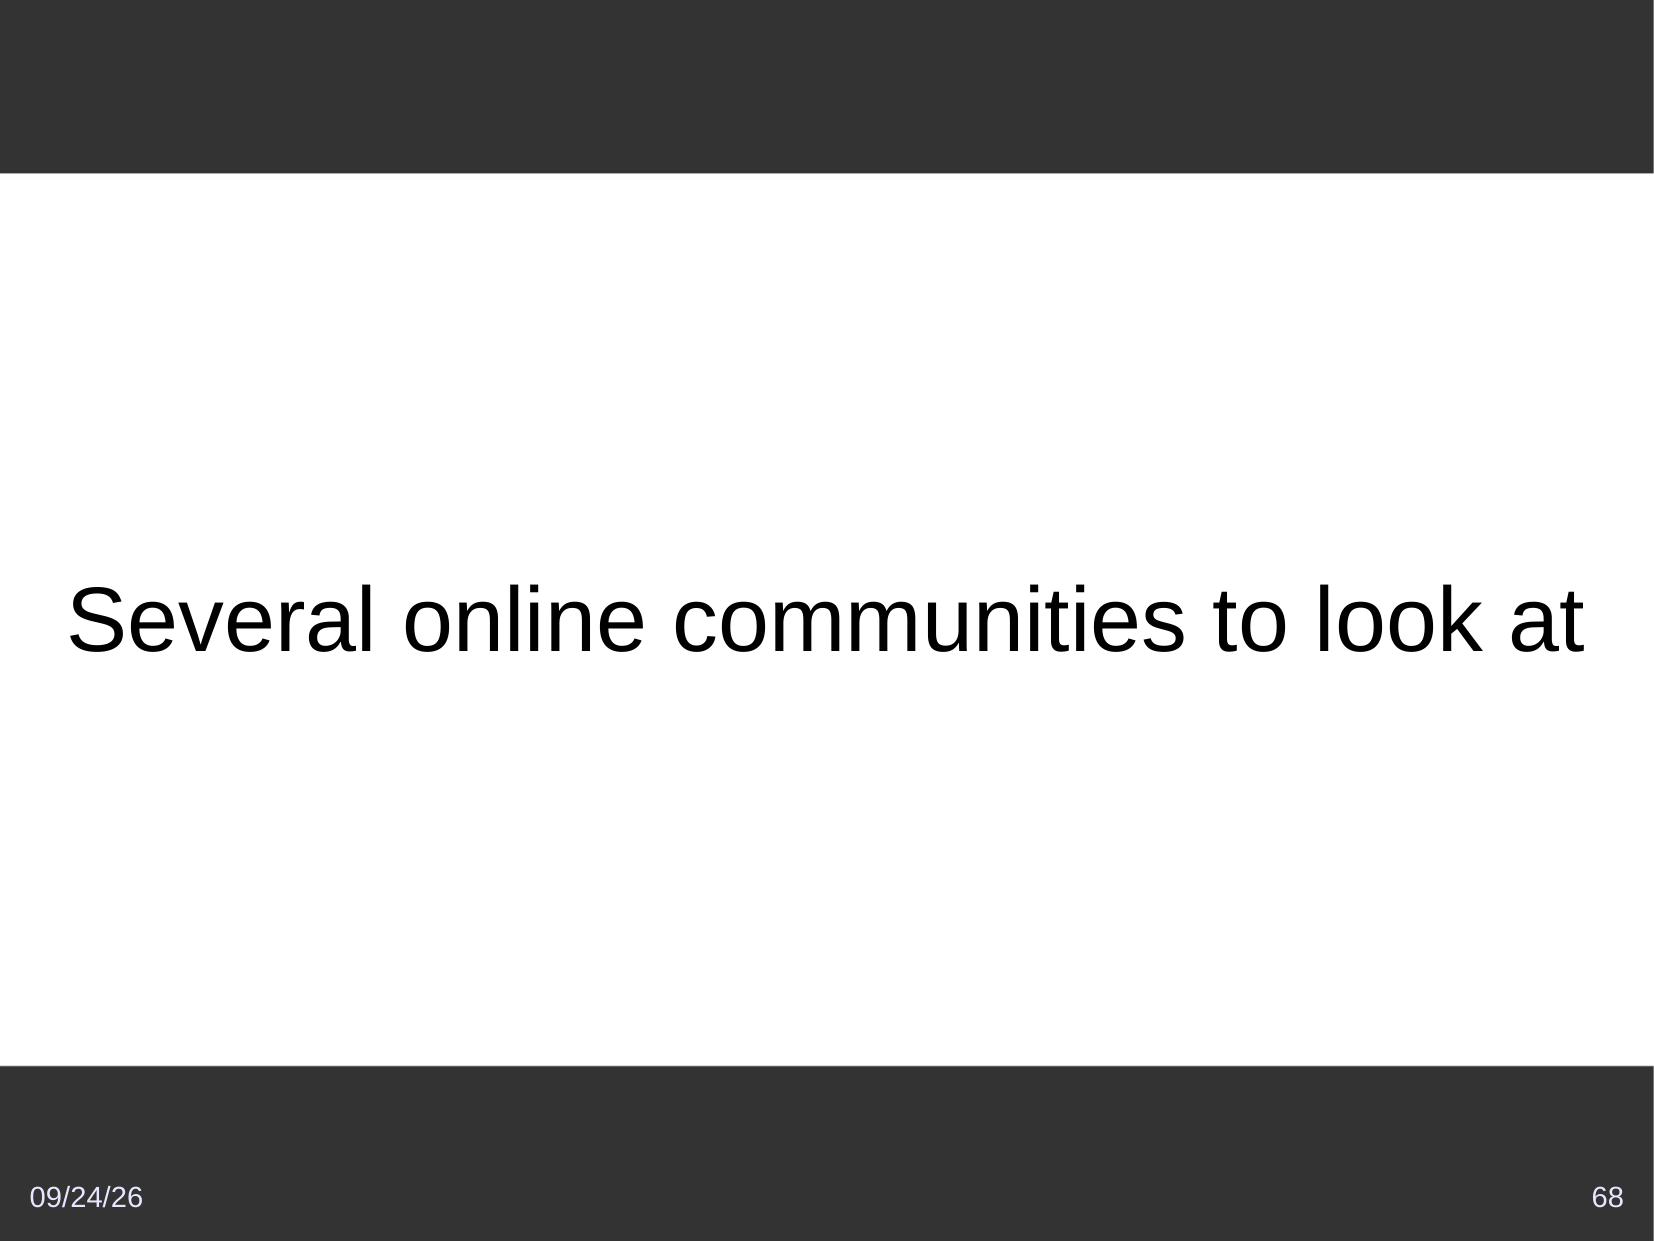

#
Several online communities to look at
68